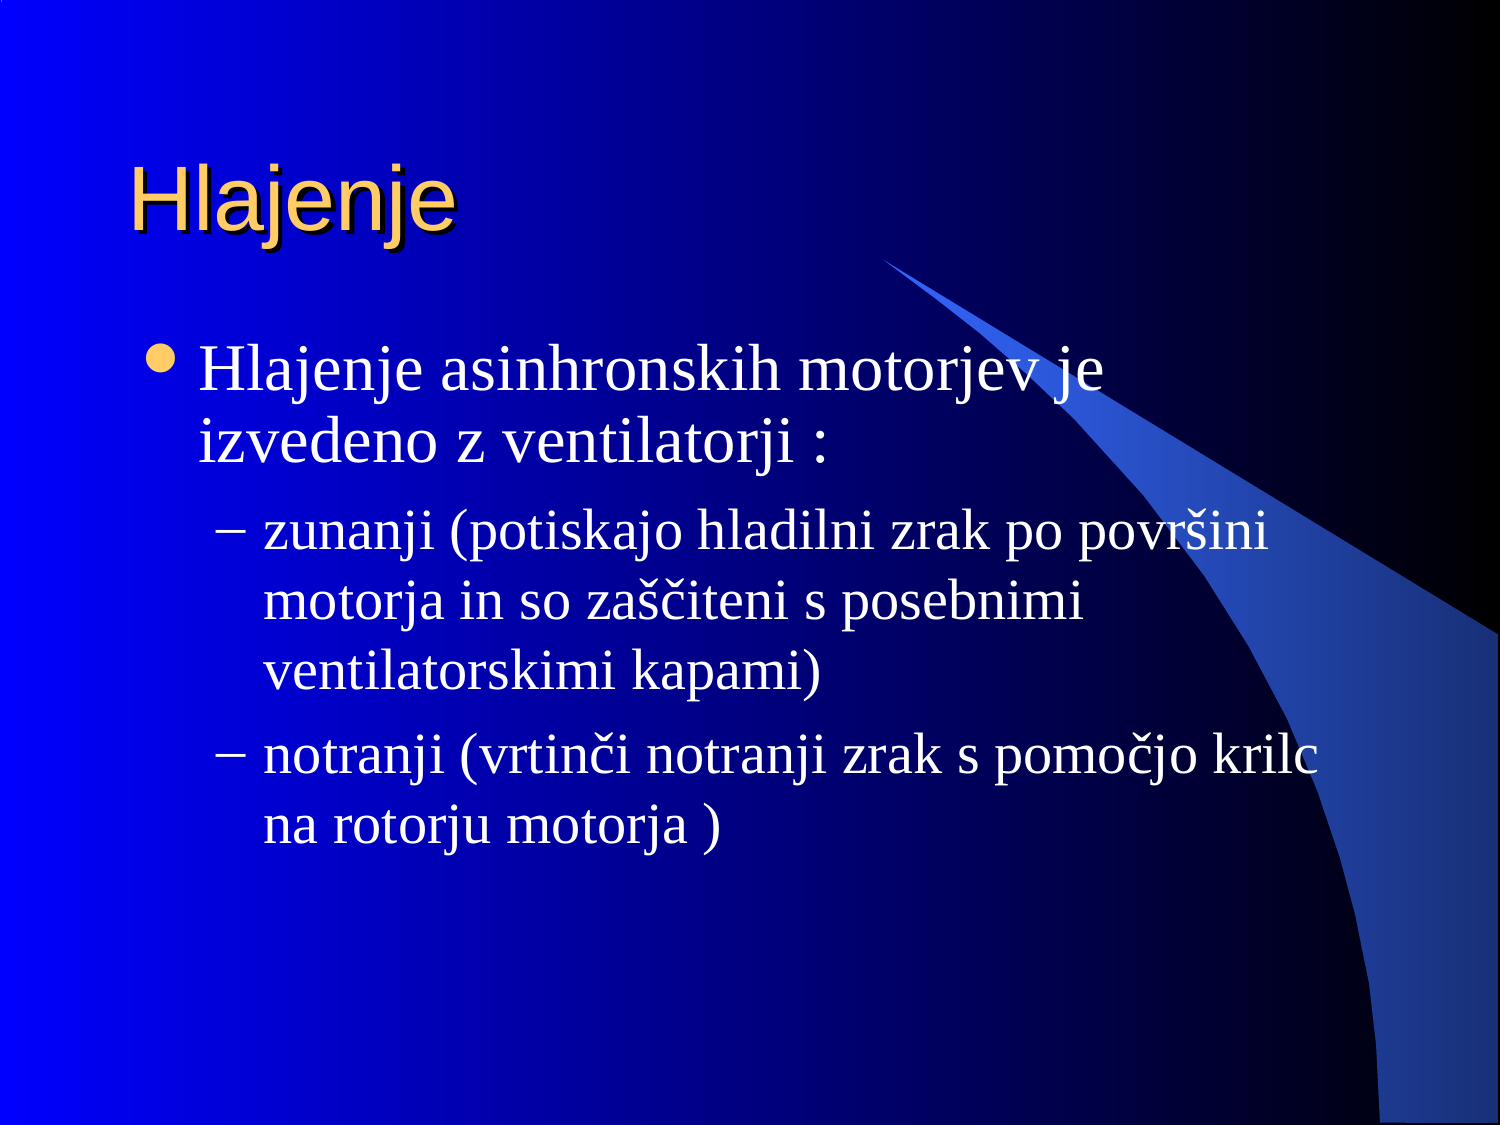

# Hlajenje
Hlajenje asinhronskih motorjev je izvedeno z ventilatorji :
zunanji (potiskajo hladilni zrak po površini motorja in so zaščiteni s posebnimi ventilatorskimi kapami)
notranji (vrtinči notranji zrak s pomočjo krilc na rotorju motorja )